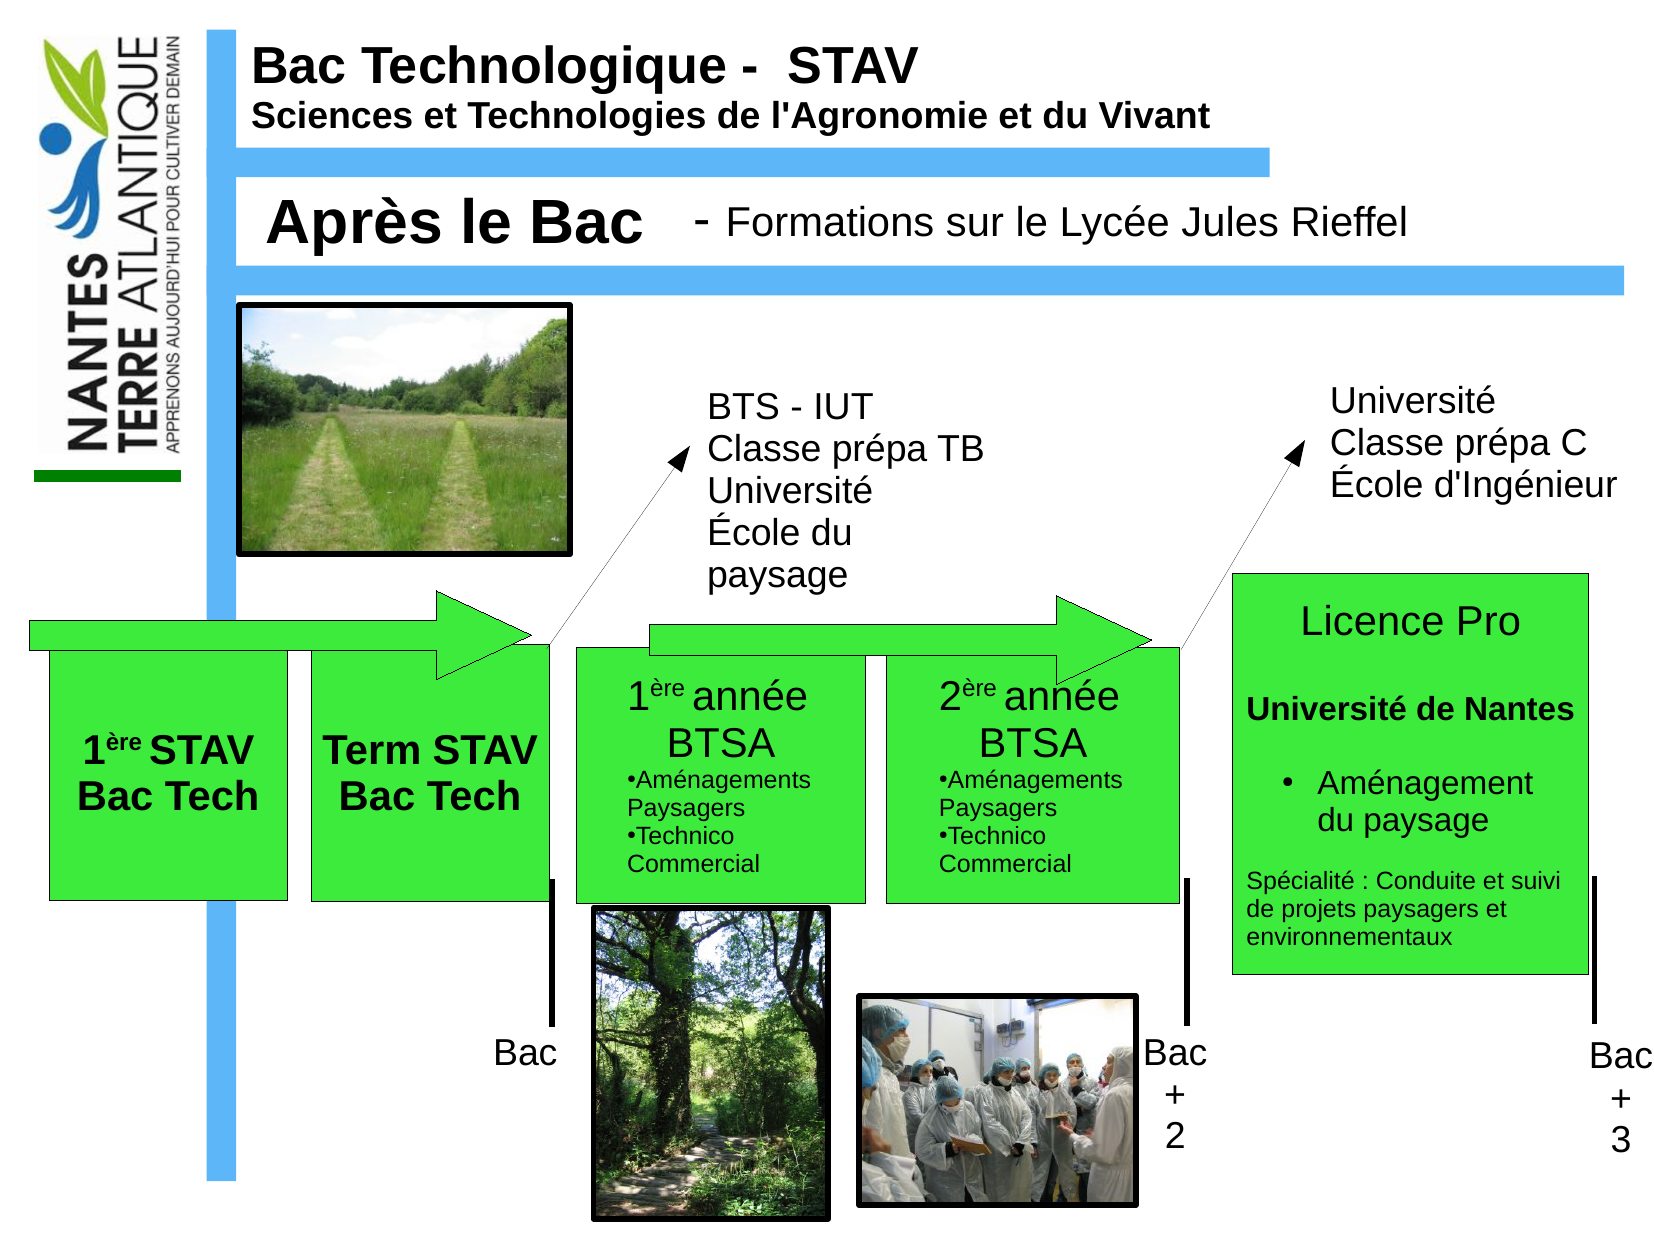

- Formations sur le Lycée Jules Rieffel
# Après le Bac
Term STAV
Bac Tech
1ère STAV
Bac Tech
Bac
Université
Classe prépa C
École d'Ingénieur
Licence Pro
Université de Nantes
Aménagement
du paysage
Spécialité : Conduite et suivi
de projets paysagers et
environnementaux
Bac
+
3
BTS - IUT
Classe prépa TB
Université
École du paysage
...
1ère année
BTSA
Aménagements
Paysagers
Technico
Commercial
2ère année
BTSA
Aménagements
Paysagers
Technico
Commercial
Bac
+
2